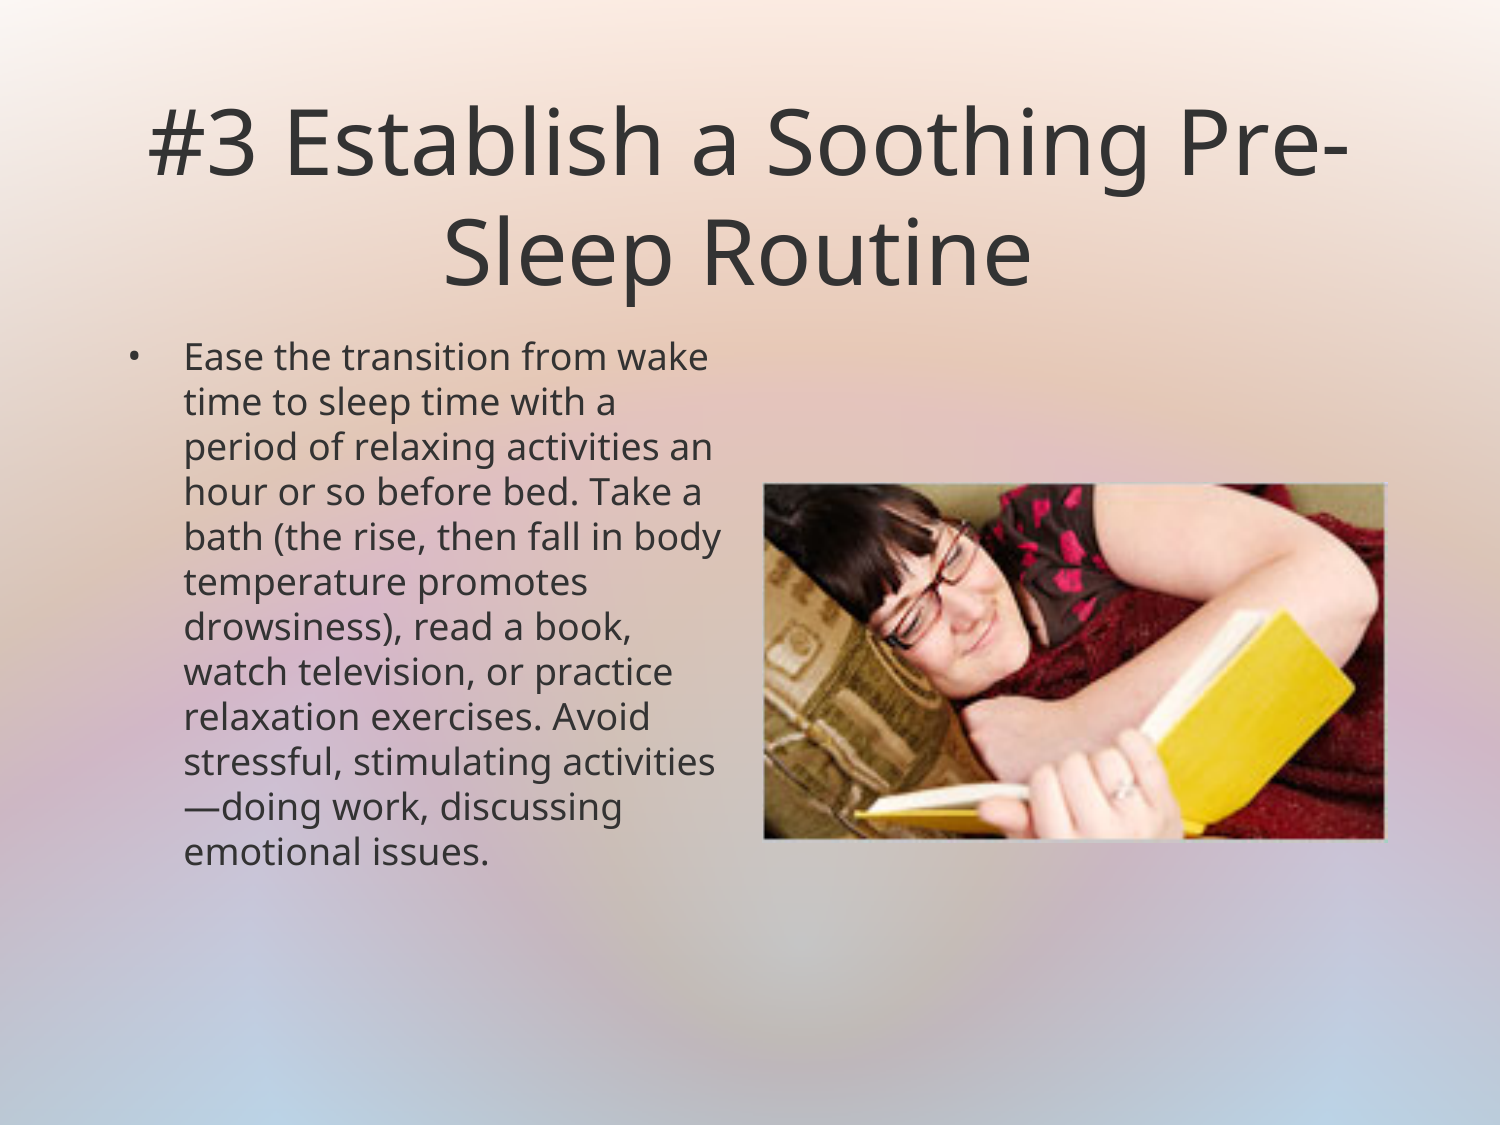

# #3 Establish a Soothing Pre-Sleep Routine
Ease the transition from wake time to sleep time with a period of relaxing activities an hour or so before bed. Take a bath (the rise, then fall in body temperature promotes drowsiness), read a book, watch television, or practice relaxation exercises. Avoid stressful, stimulating activities—doing work, discussing emotional issues.